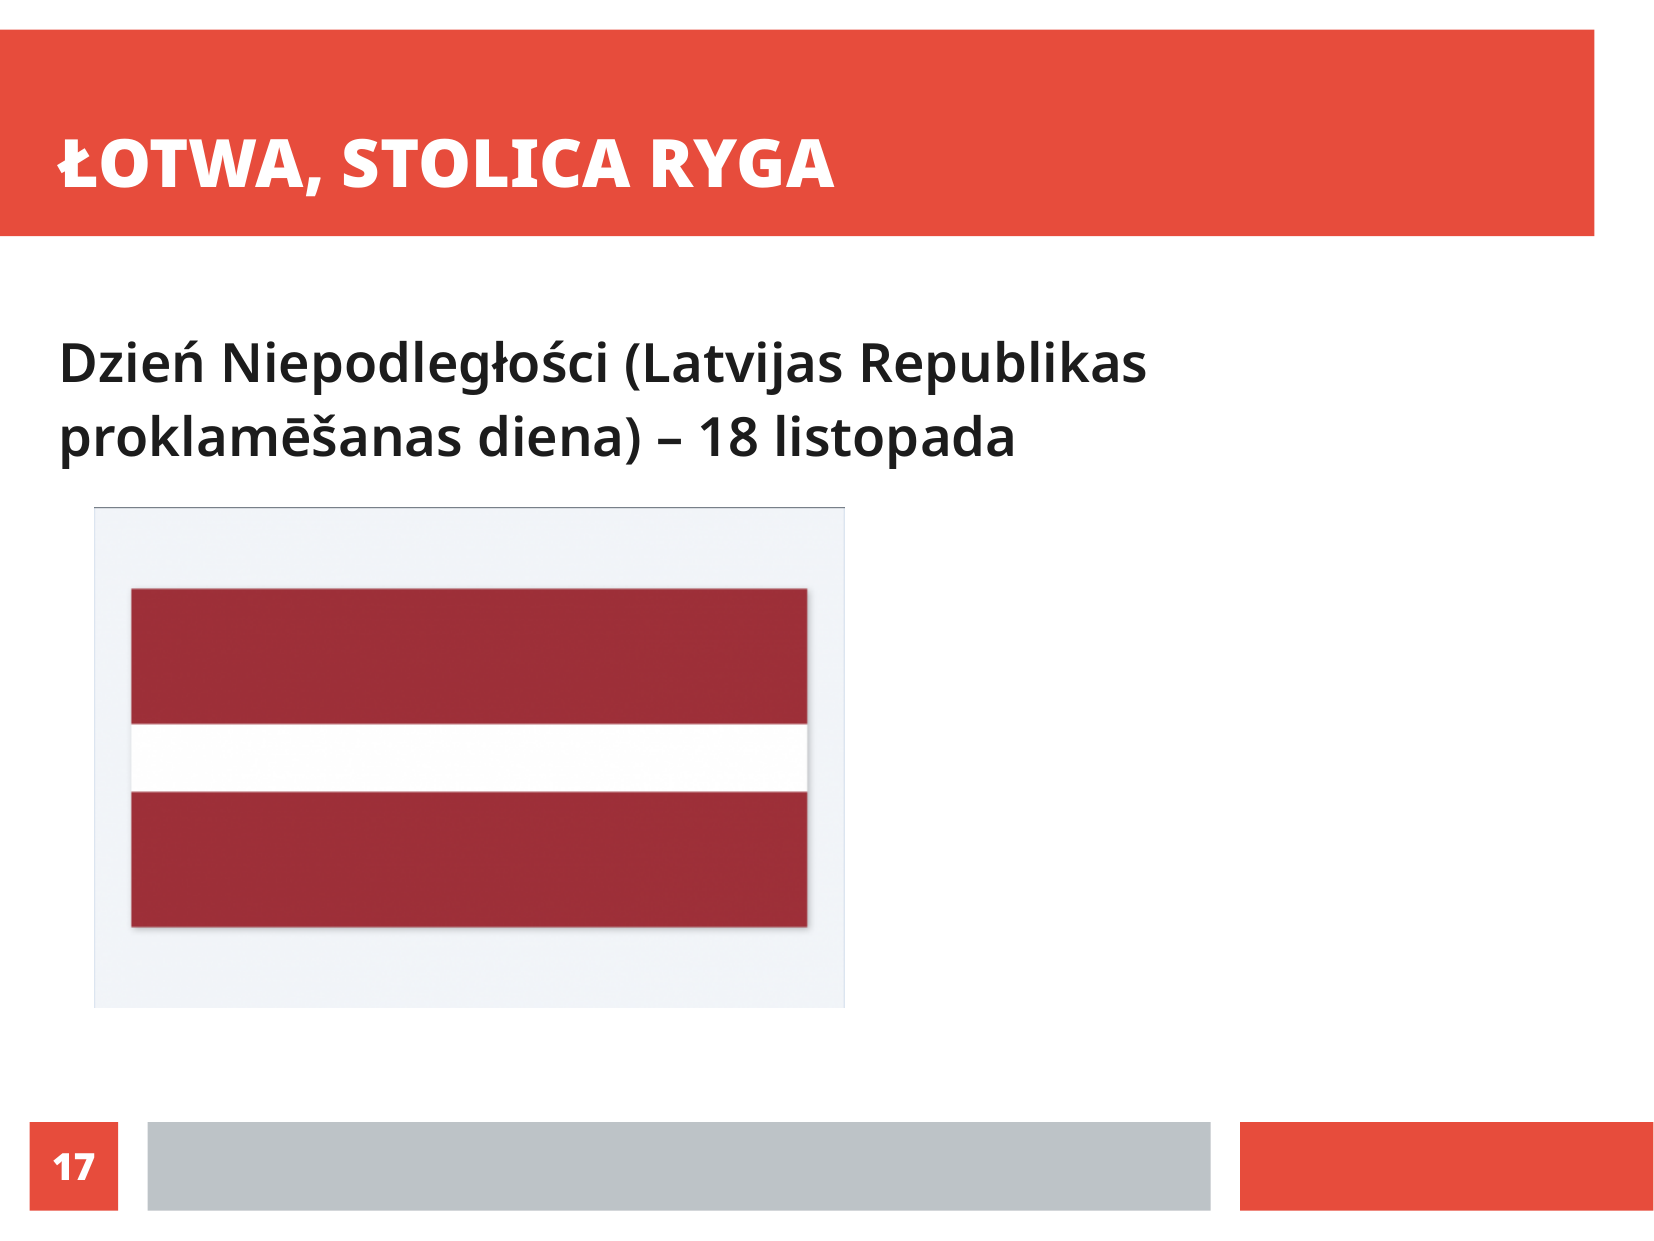

# ŁOTWA, STOLICA RYGA
Dzień Niepodległości (Latvijas Republikas proklamēšanas diena) – 18 listopada
17